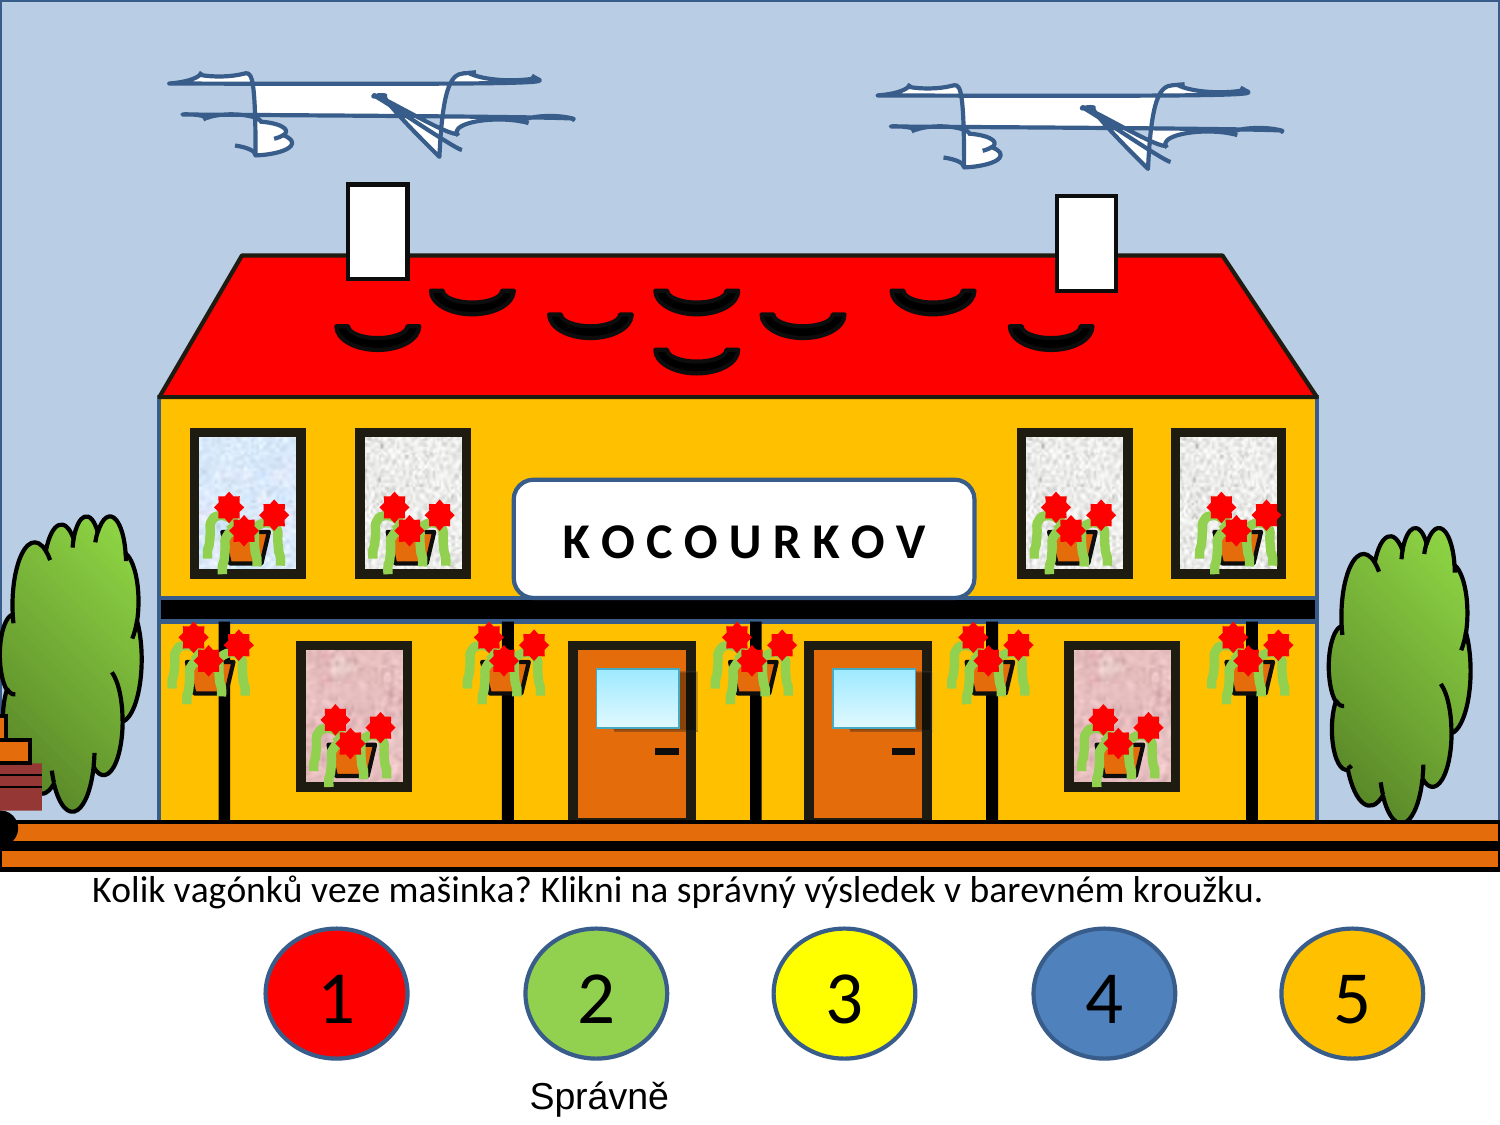

K O C O U R K O V
Kolik vagónků veze mašinka? Klikni na správný výsledek v barevném kroužku.
1
2
3
4
5
Správně